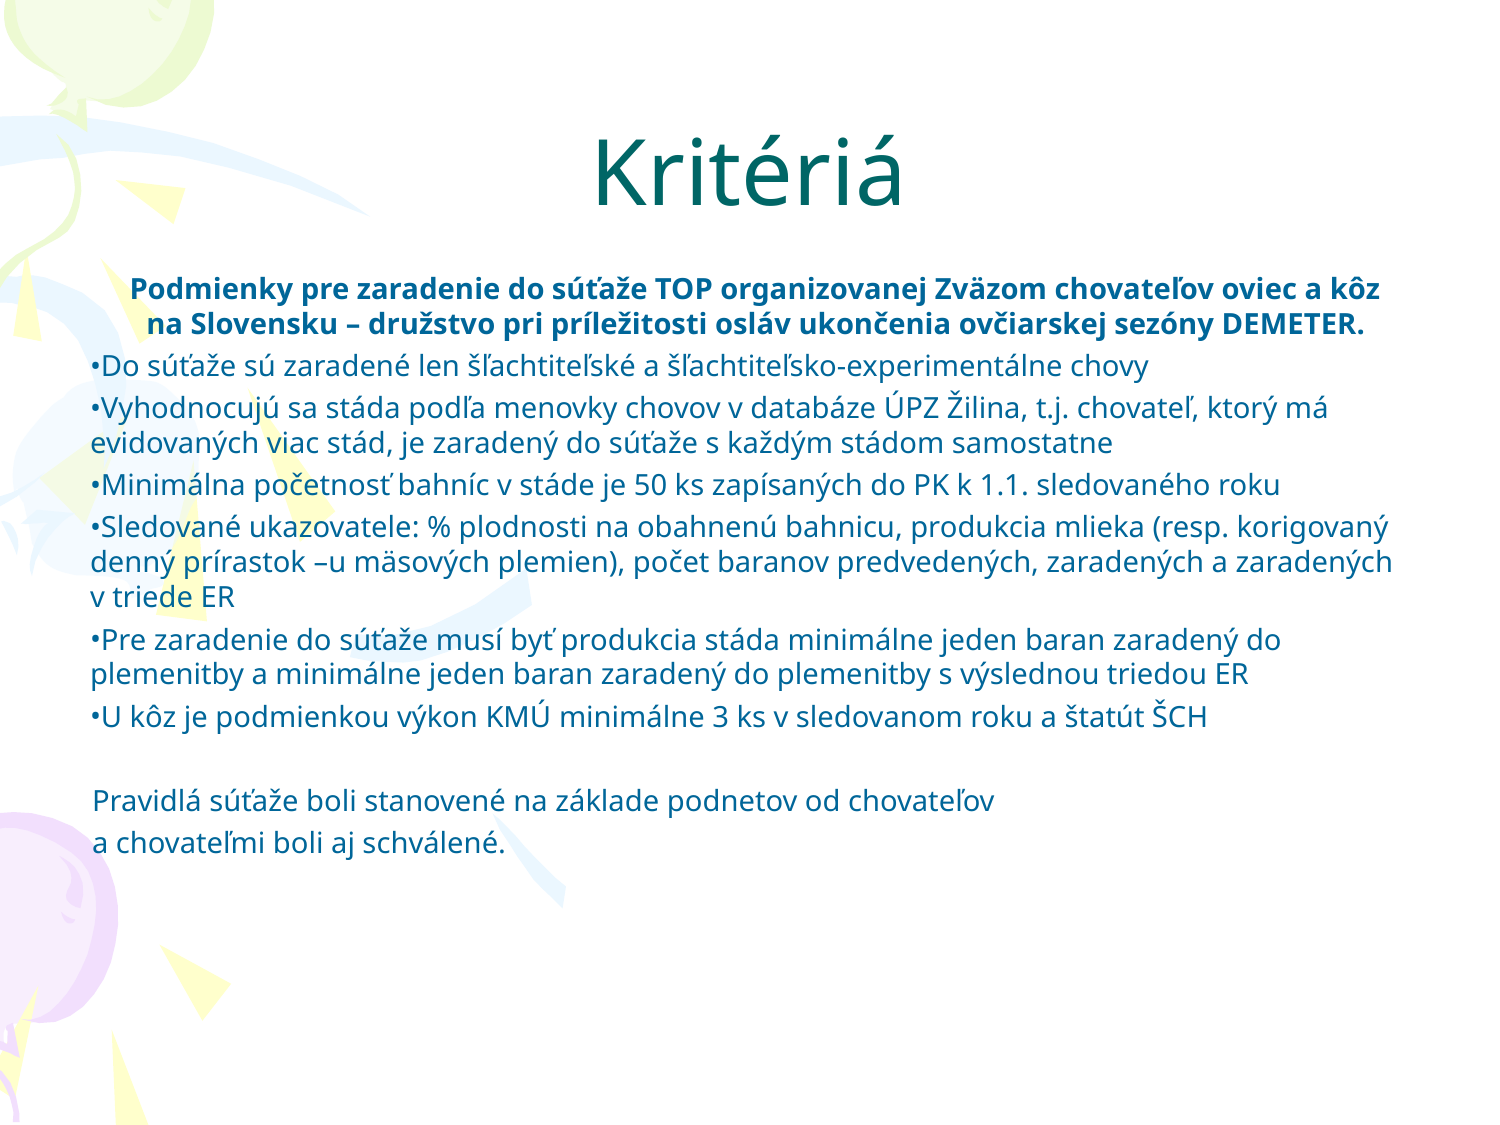

Kritériá
 Podmienky pre zaradenie do súťaže TOP organizovanej Zväzom chovateľov oviec a kôz na Slovensku – družstvo pri príležitosti osláv ukončenia ovčiarskej sezóny DEMETER.
Do súťaže sú zaradené len šľachtiteľské a šľachtiteľsko-experimentálne chovy
Vyhodnocujú sa stáda podľa menovky chovov v databáze ÚPZ Žilina, t.j. chovateľ, ktorý má evidovaných viac stád, je zaradený do súťaže s každým stádom samostatne
Minimálna početnosť bahníc v stáde je 50 ks zapísaných do PK k 1.1. sledovaného roku
Sledované ukazovatele: % plodnosti na obahnenú bahnicu, produkcia mlieka (resp. korigovaný denný prírastok –u mäsových plemien), počet baranov predvedených, zaradených a zaradených v triede ER
Pre zaradenie do súťaže musí byť produkcia stáda minimálne jeden baran zaradený do plemenitby a minimálne jeden baran zaradený do plemenitby s výslednou triedou ER
U kôz je podmienkou výkon KMÚ minimálne 3 ks v sledovanom roku a štatút ŠCH
Pravidlá súťaže boli stanovené na základe podnetov od chovateľov
a chovateľmi boli aj schválené.